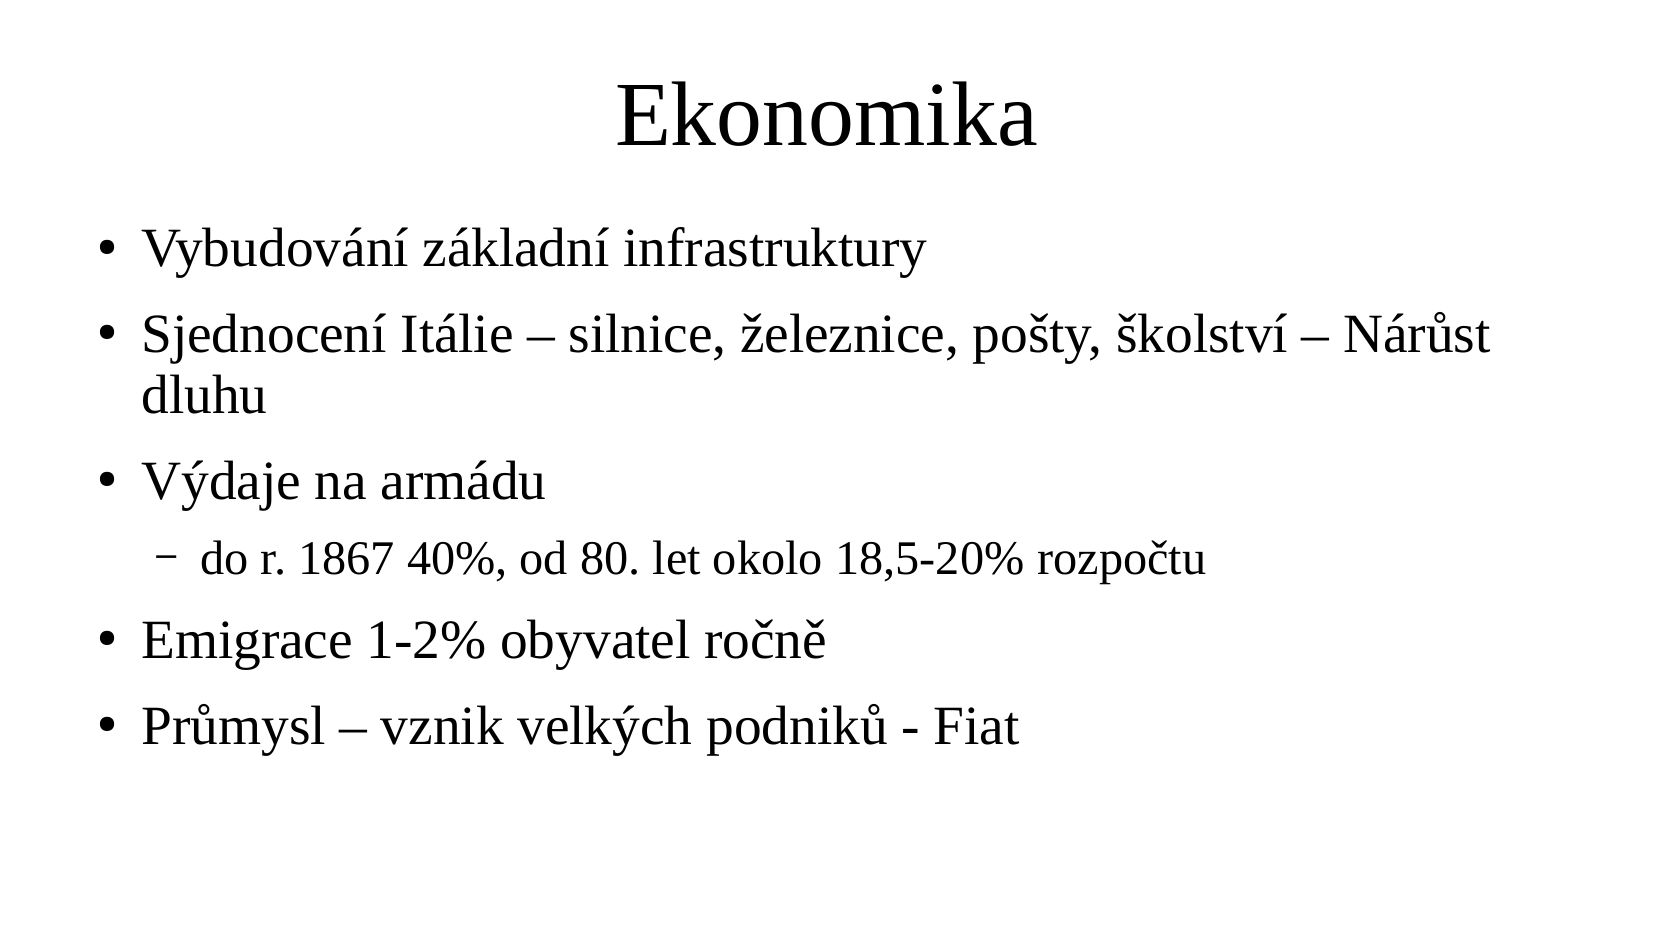

# Ekonomika
Vybudování základní infrastruktury
Sjednocení Itálie – silnice, železnice, pošty, školství – Nárůst dluhu
Výdaje na armádu
do r. 1867 40%, od 80. let okolo 18,5-20% rozpočtu
Emigrace 1-2% obyvatel ročně
Průmysl – vznik velkých podniků - Fiat